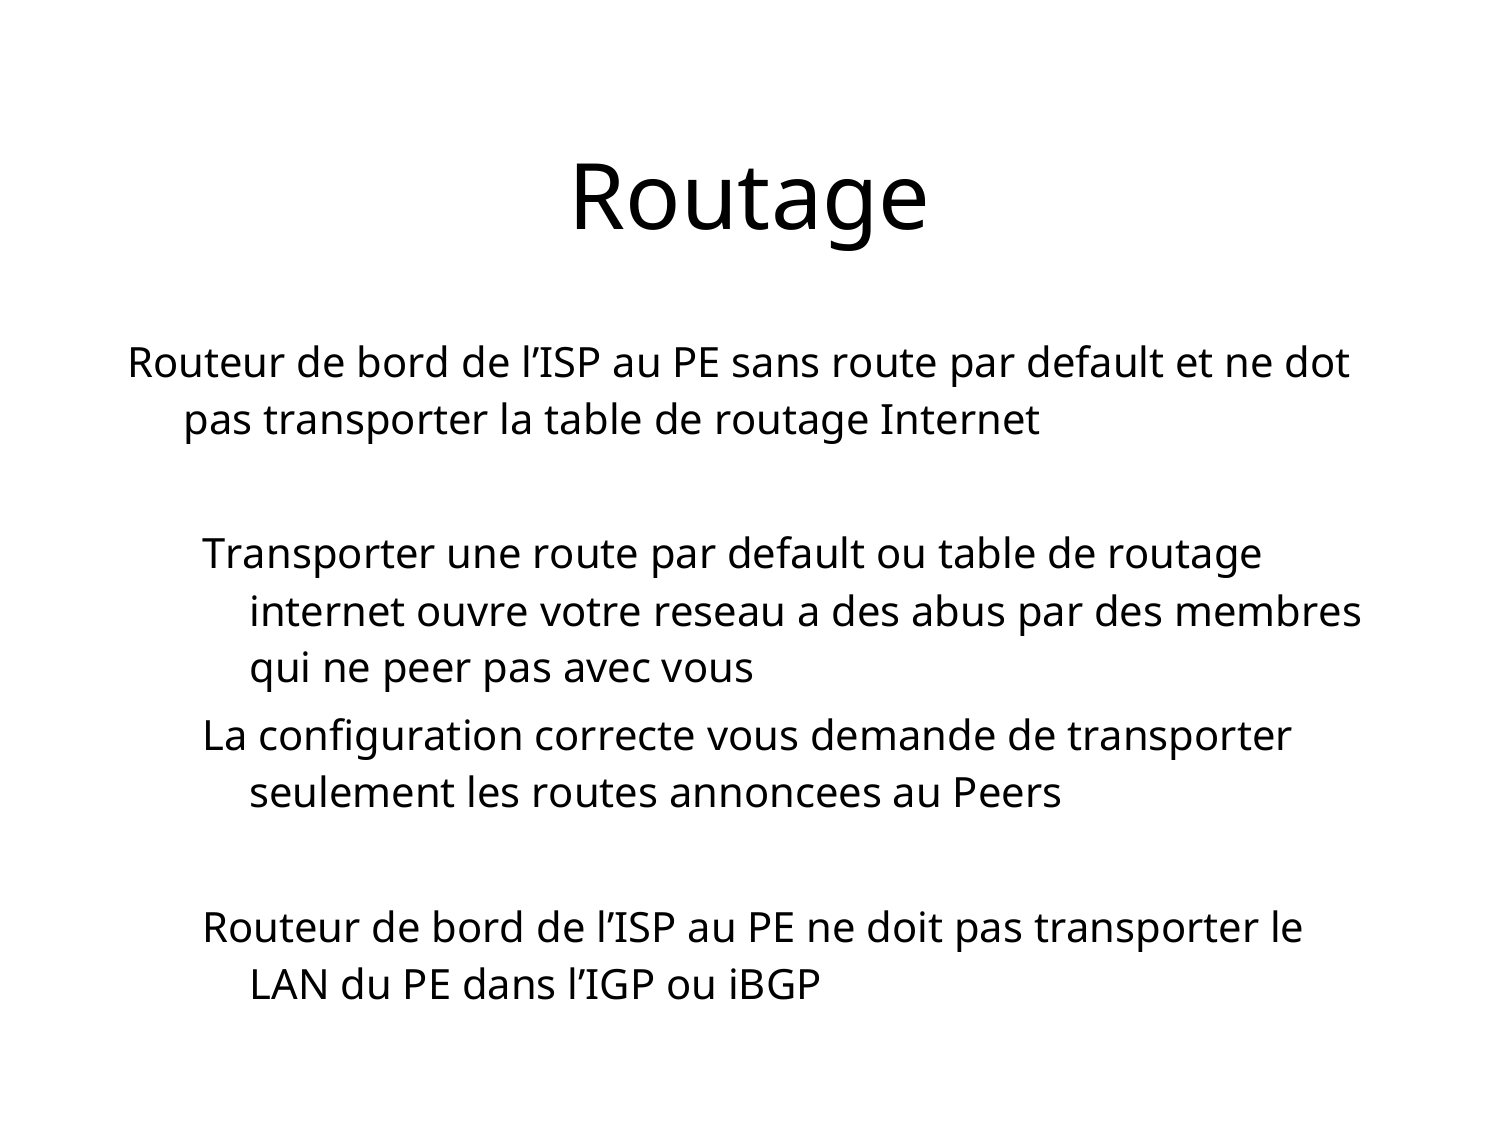

# Routage
Routeur de bord de l’ISP au PE sans route par default et ne dot pas transporter la table de routage Internet
Transporter une route par default ou table de routage internet ouvre votre reseau a des abus par des membres qui ne peer pas avec vous
La configuration correcte vous demande de transporter seulement les routes annoncees au Peers
Routeur de bord de l’ISP au PE ne doit pas transporter le LAN du PE dans l’IGP ou iBGP